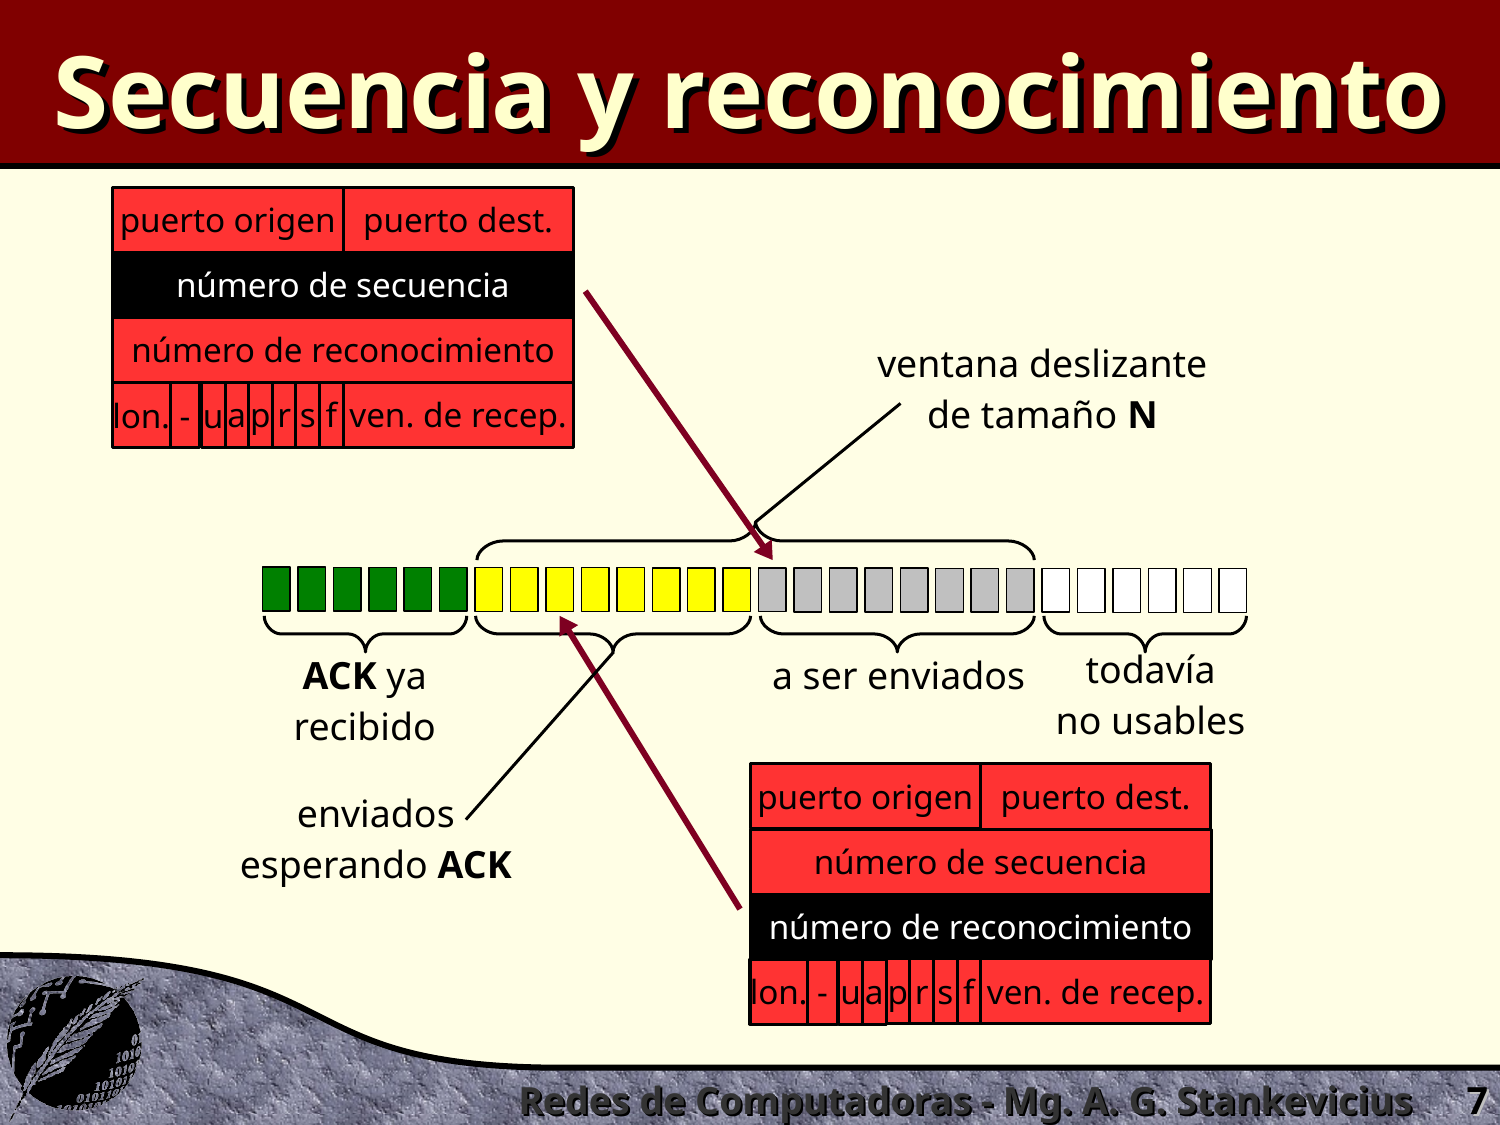

# Secuencia y reconocimiento
puerto origen
puerto dest.
número de secuencia
número de reconocimiento
f
ven. de recep.
s
r
p
a
u
lon.
-
ventana deslizante
de tamaño N
todavía
no usables
ACK ya
recibido
a ser enviados
puerto origen
puerto dest.
número de secuencia
número de reconocimiento
f
ven. de recep.
s
r
p
a
u
lon.
-
enviados
esperando ACK
7